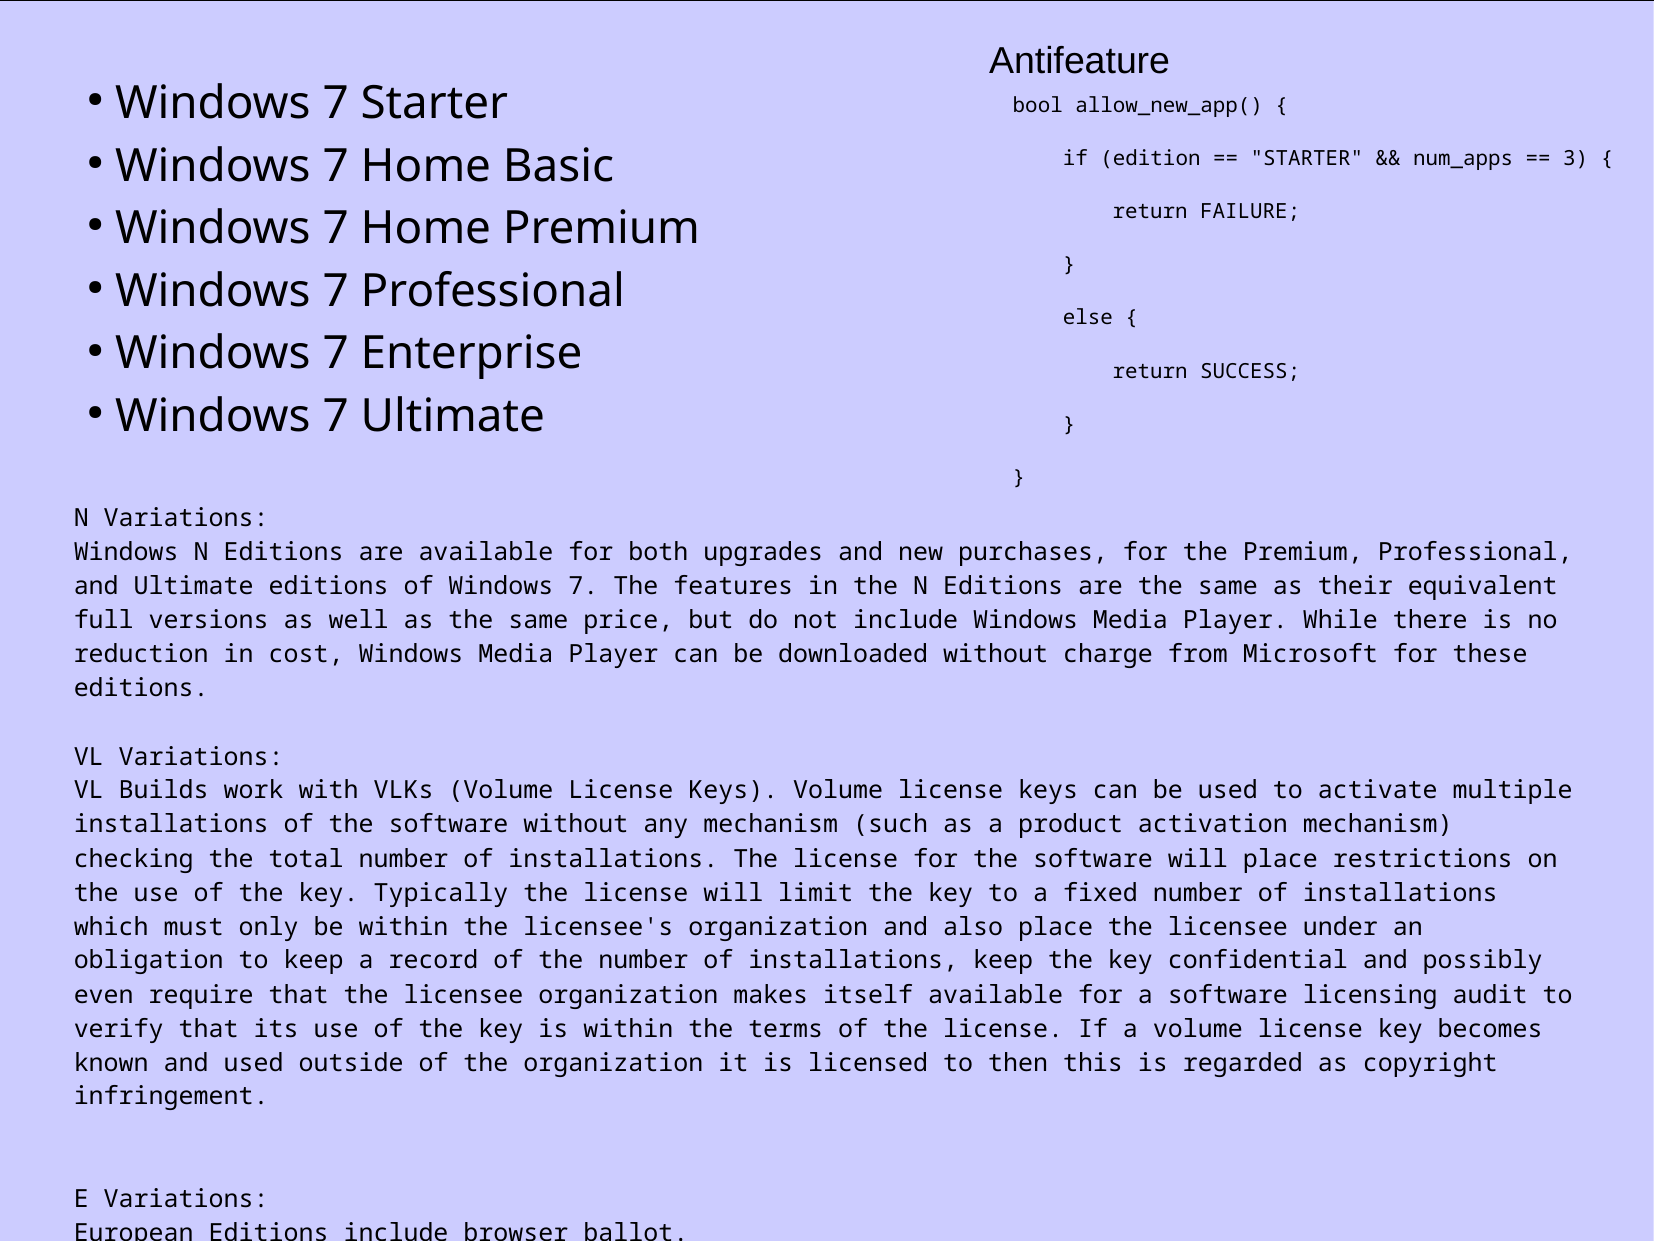

Antifeature
 Windows 7 Starter
 Windows 7 Home Basic
 Windows 7 Home Premium
 Windows 7 Professional
 Windows 7 Enterprise
 Windows 7 Ultimate
bool allow_new_app() {
    if (edition == "STARTER" && num_apps == 3) {
        return FAILURE;
    }
    else {
        return SUCCESS;
    }
}
N Variations:
Windows N Editions are available for both upgrades and new purchases, for the Premium, Professional, and Ultimate editions of Windows 7. The features in the N Editions are the same as their equivalent full versions as well as the same price, but do not include Windows Media Player. While there is no reduction in cost, Windows Media Player can be downloaded without charge from Microsoft for these editions.
VL Variations:
VL Builds work with VLKs (Volume License Keys). Volume license keys can be used to activate multiple installations of the software without any mechanism (such as a product activation mechanism) checking the total number of installations. The license for the software will place restrictions on the use of the key. Typically the license will limit the key to a fixed number of installations which must only be within the licensee's organization and also place the licensee under an obligation to keep a record of the number of installations, keep the key confidential and possibly even require that the licensee organization makes itself available for a software licensing audit to verify that its use of the key is within the terms of the license. If a volume license key becomes known and used outside of the organization it is licensed to then this is regarded as copyright infringement.
E Variations:
European Editions include browser ballot.
Upgrade and any-time upgrade variants.